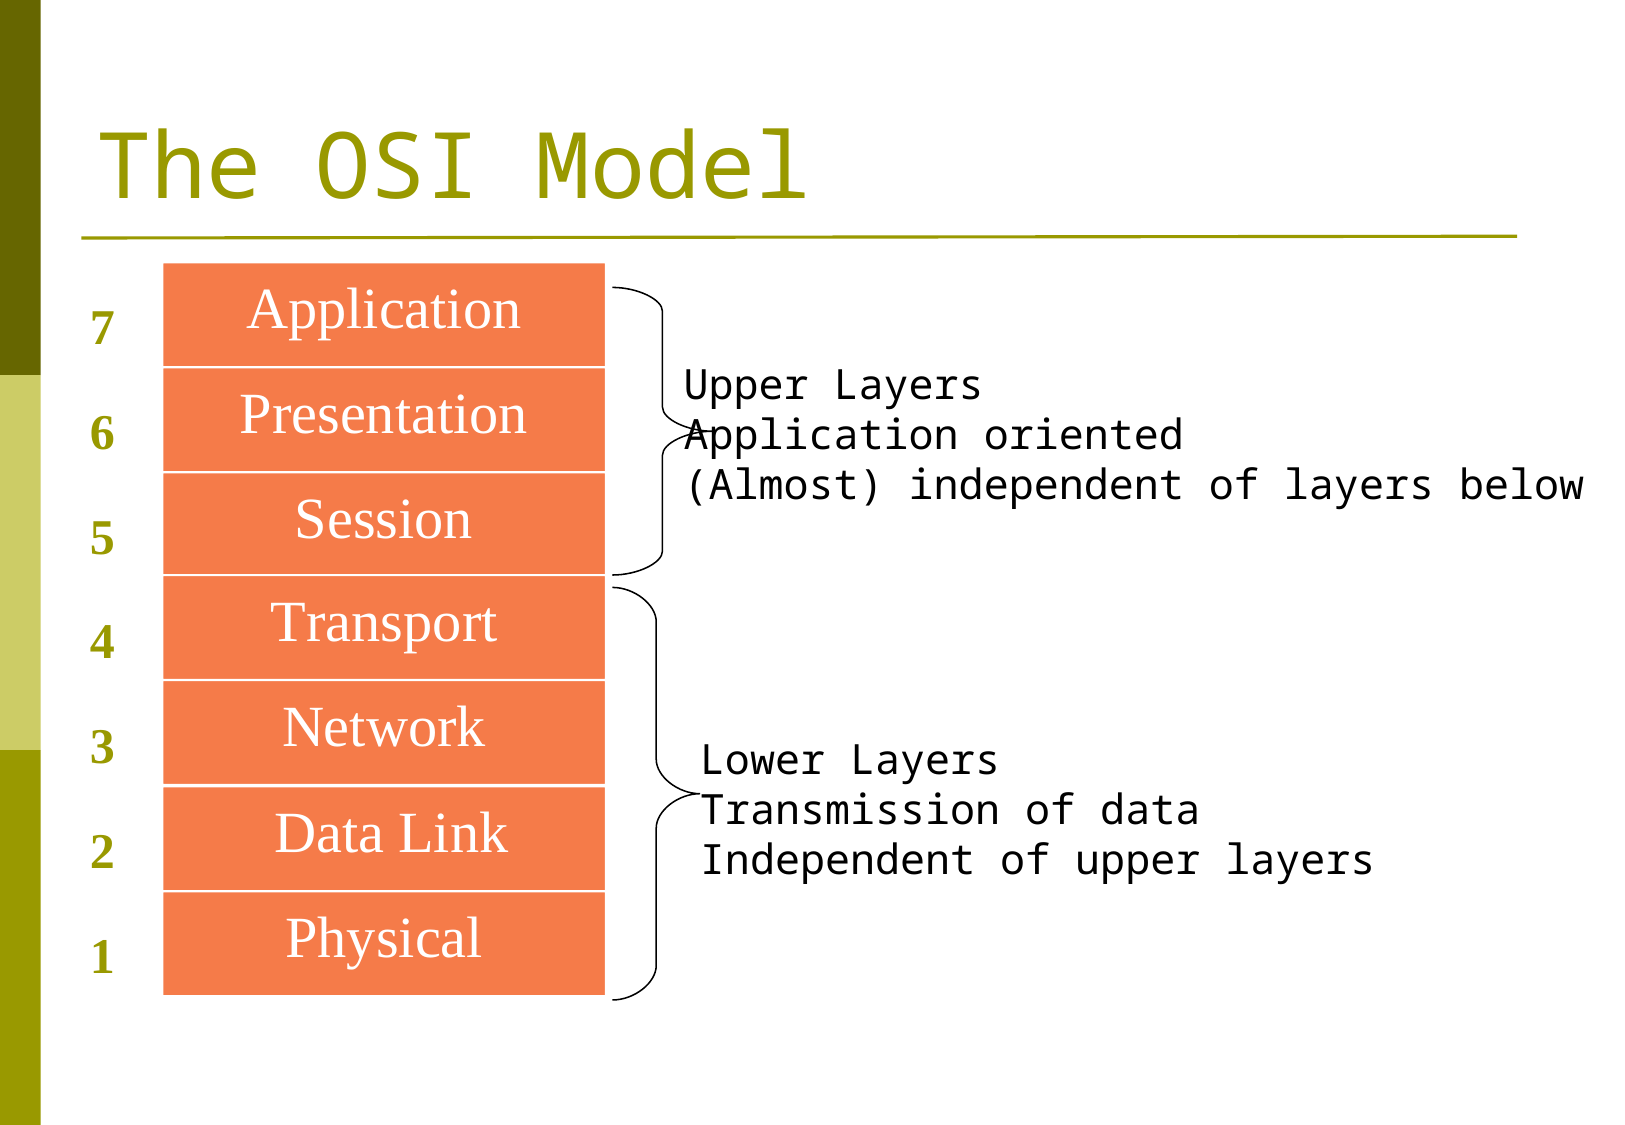

# The OSI Model
Application
Presentation
Session
Transport
Network
 Data Link
Physical
7
6
5
4
3
2
1
Upper Layers
Application oriented
(Almost) independent of layers below
Lower Layers
Transmission of data
Independent of upper layers